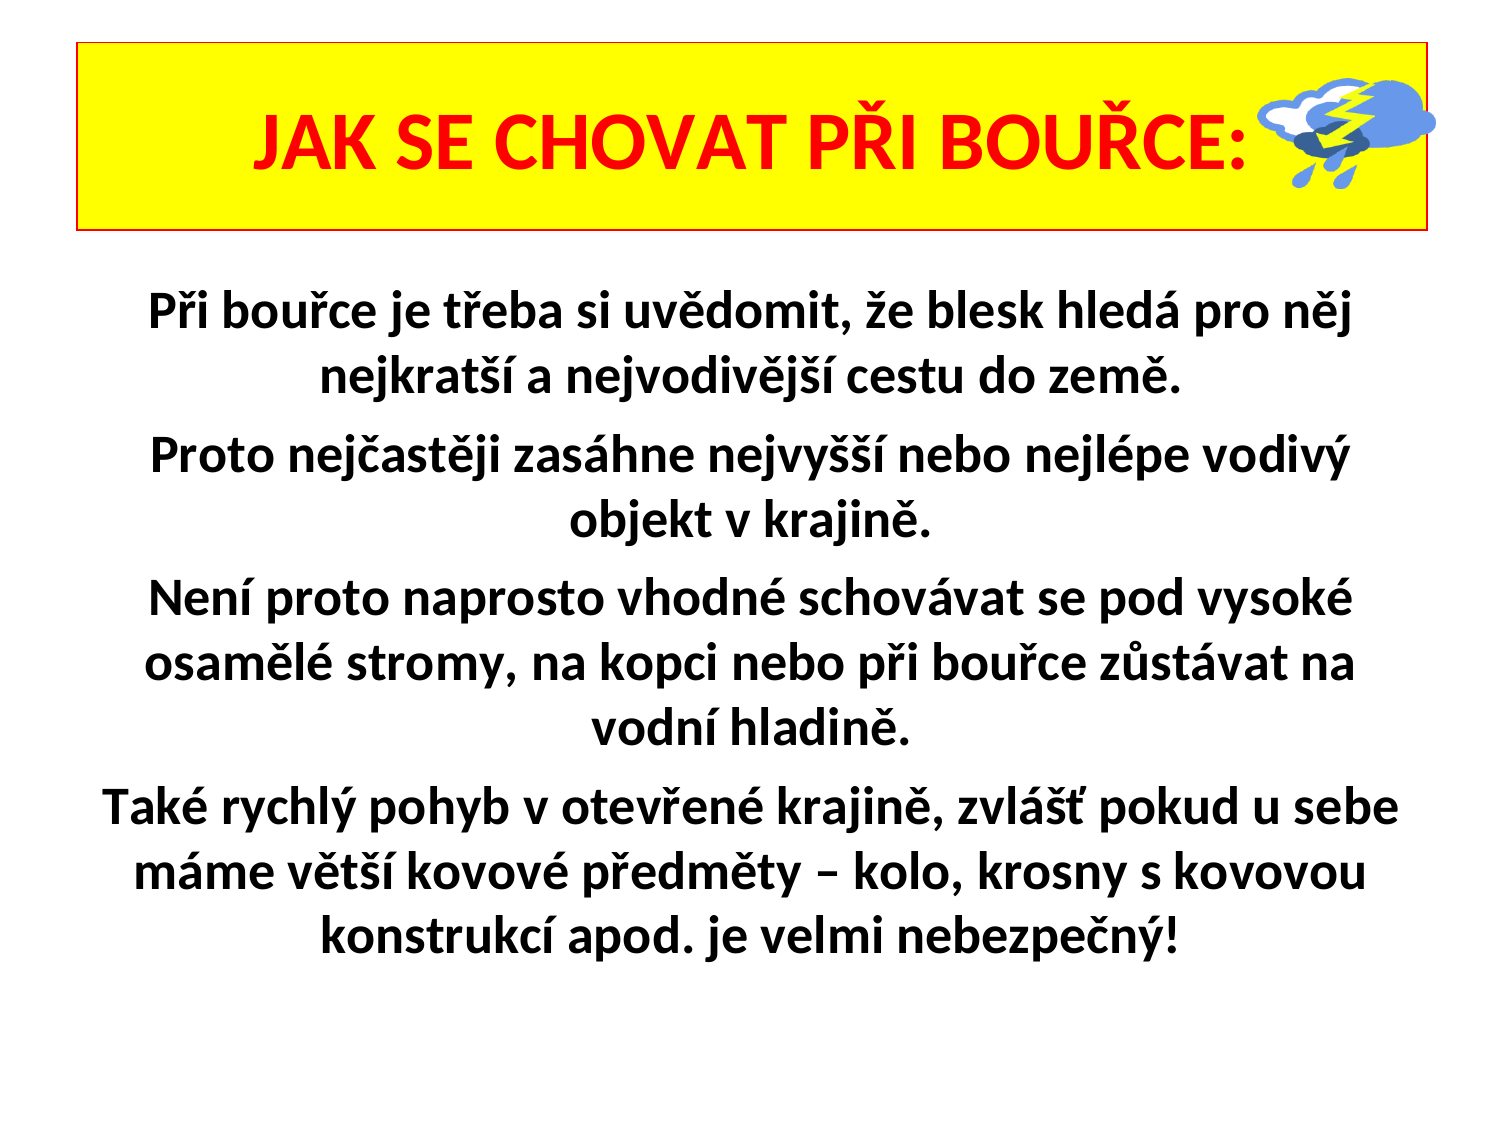

# JAK SE CHOVAT PŘI BOUŘCE:
Při bouřce je třeba si uvědomit, že blesk hledá pro něj nejkratší a nejvodivější cestu do země.
Proto nejčastěji zasáhne nejvyšší nebo nejlépe vodivý objekt v krajině.
Není proto naprosto vhodné schovávat se pod vysoké osamělé stromy, na kopci nebo při bouřce zůstávat na vodní hladině.
Také rychlý pohyb v otevřené krajině, zvlášť pokud u sebe máme větší kovové předměty – kolo, krosny s kovovou konstrukcí apod. je velmi nebezpečný!